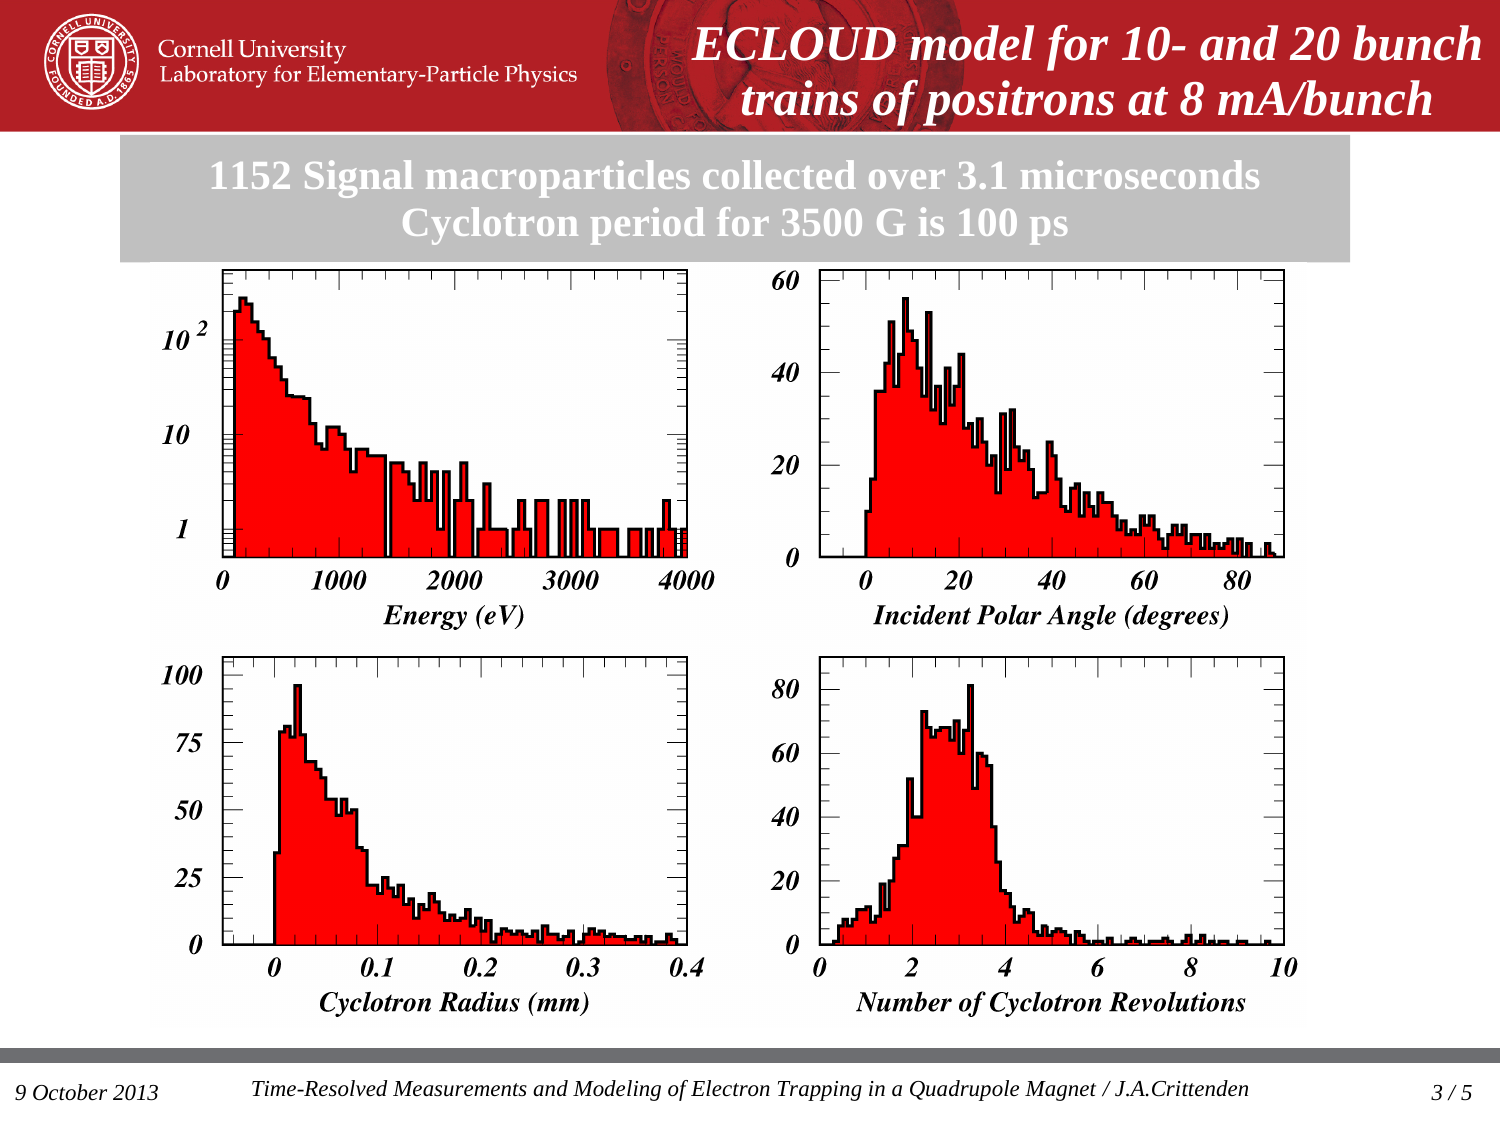

# ECLOUD model for 10- and 20 bunch trains of positrons at 8 mA/bunch
1152 Signal macroparticles collected over 3.1 microseconds
Cyclotron period for 3500 G is 100 ps